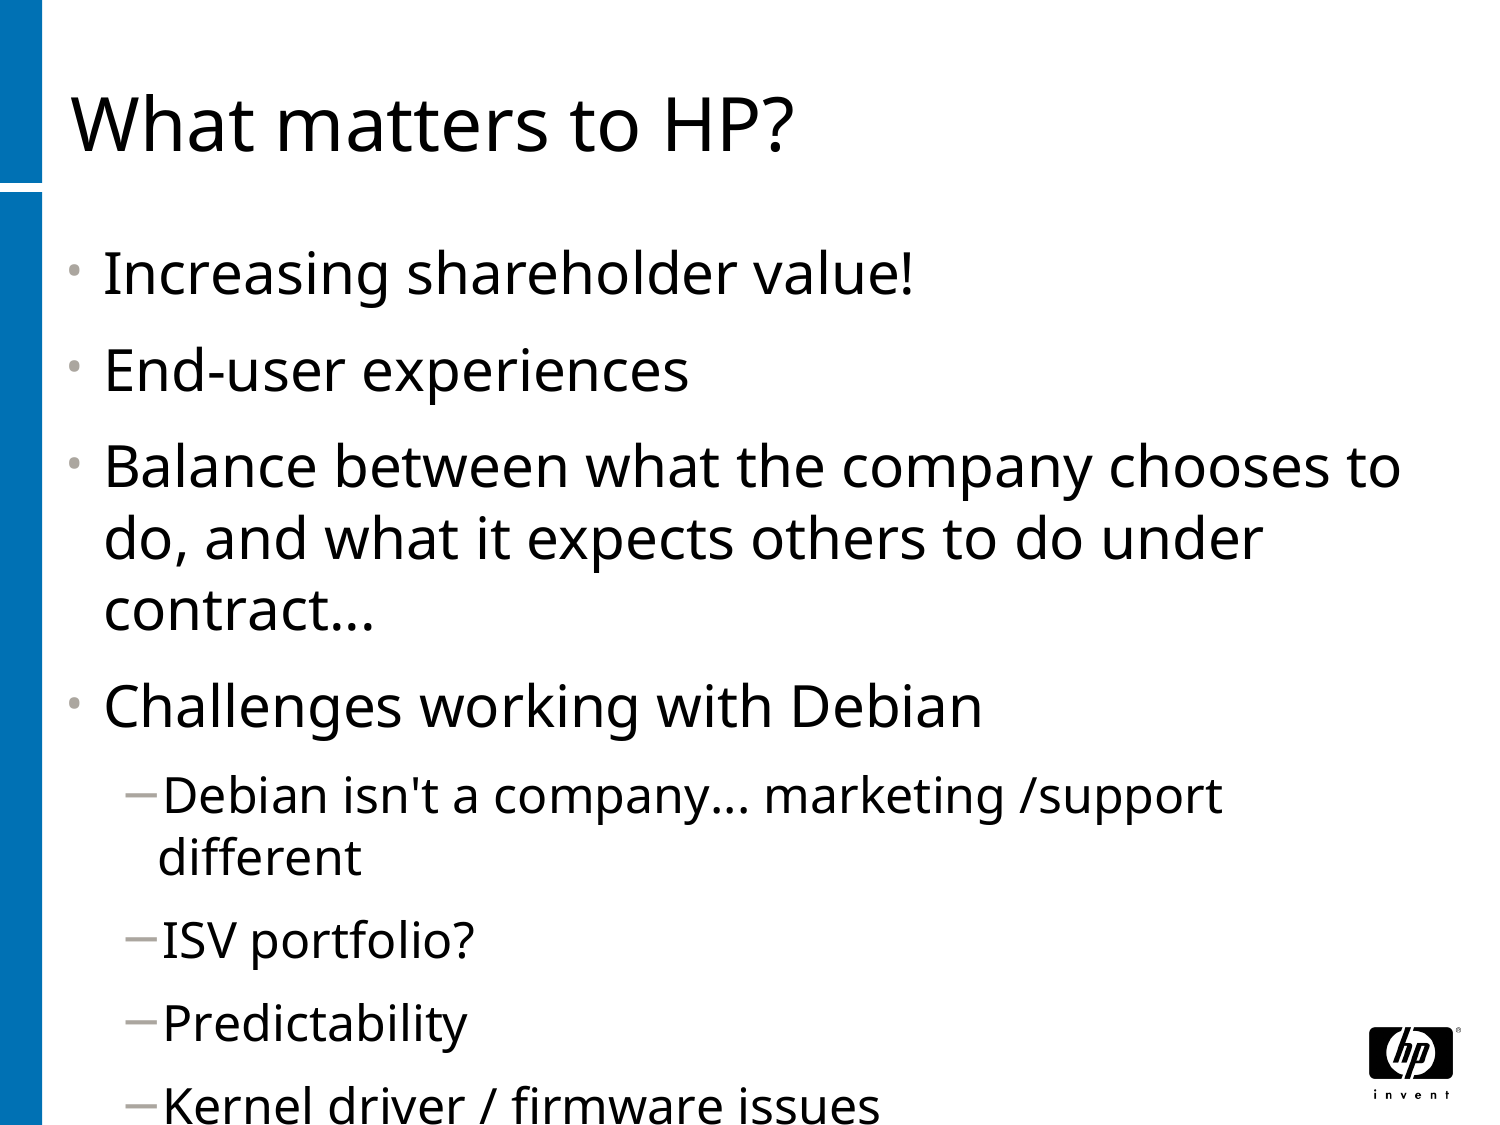

# What matters to HP?
Increasing shareholder value!
End-user experiences
Balance between what the company chooses to do, and what it expects others to do under contract...
Challenges working with Debian
Debian isn't a company... marketing /support different
ISV portfolio?
Predictability
Kernel driver / firmware issues